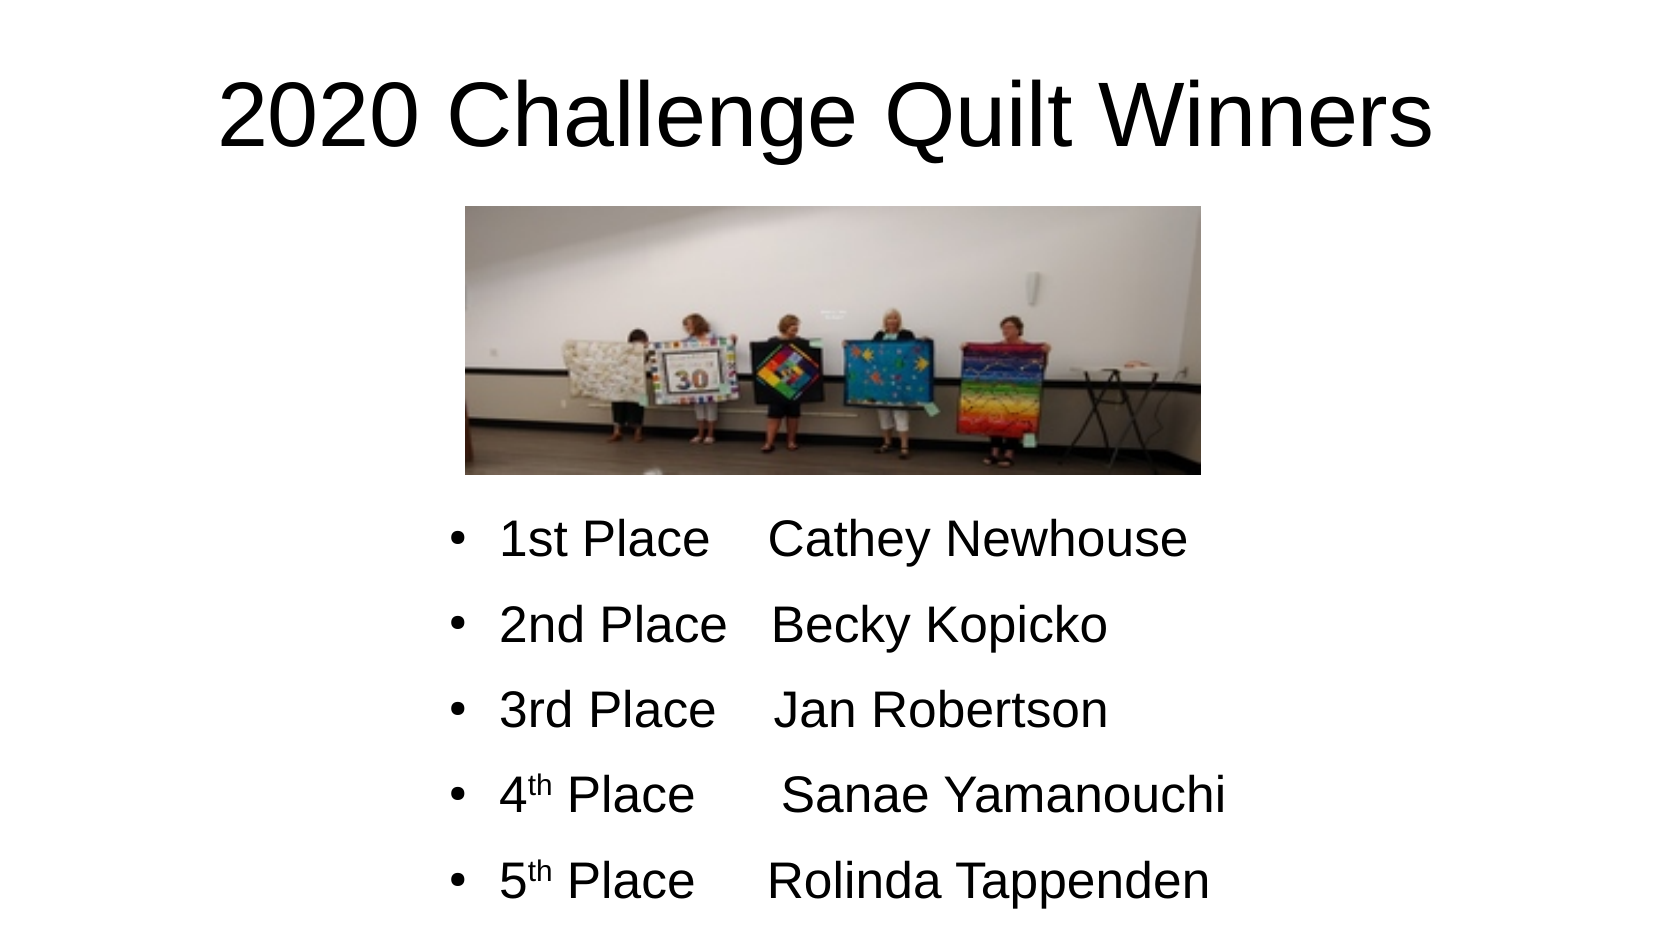

# 2020 Challenge Quilt Winners
1st Place Cathey Newhouse
2nd Place Becky Kopicko
3rd Place Jan Robertson
4th Place Sanae Yamanouchi
5th Place Rolinda Tappenden